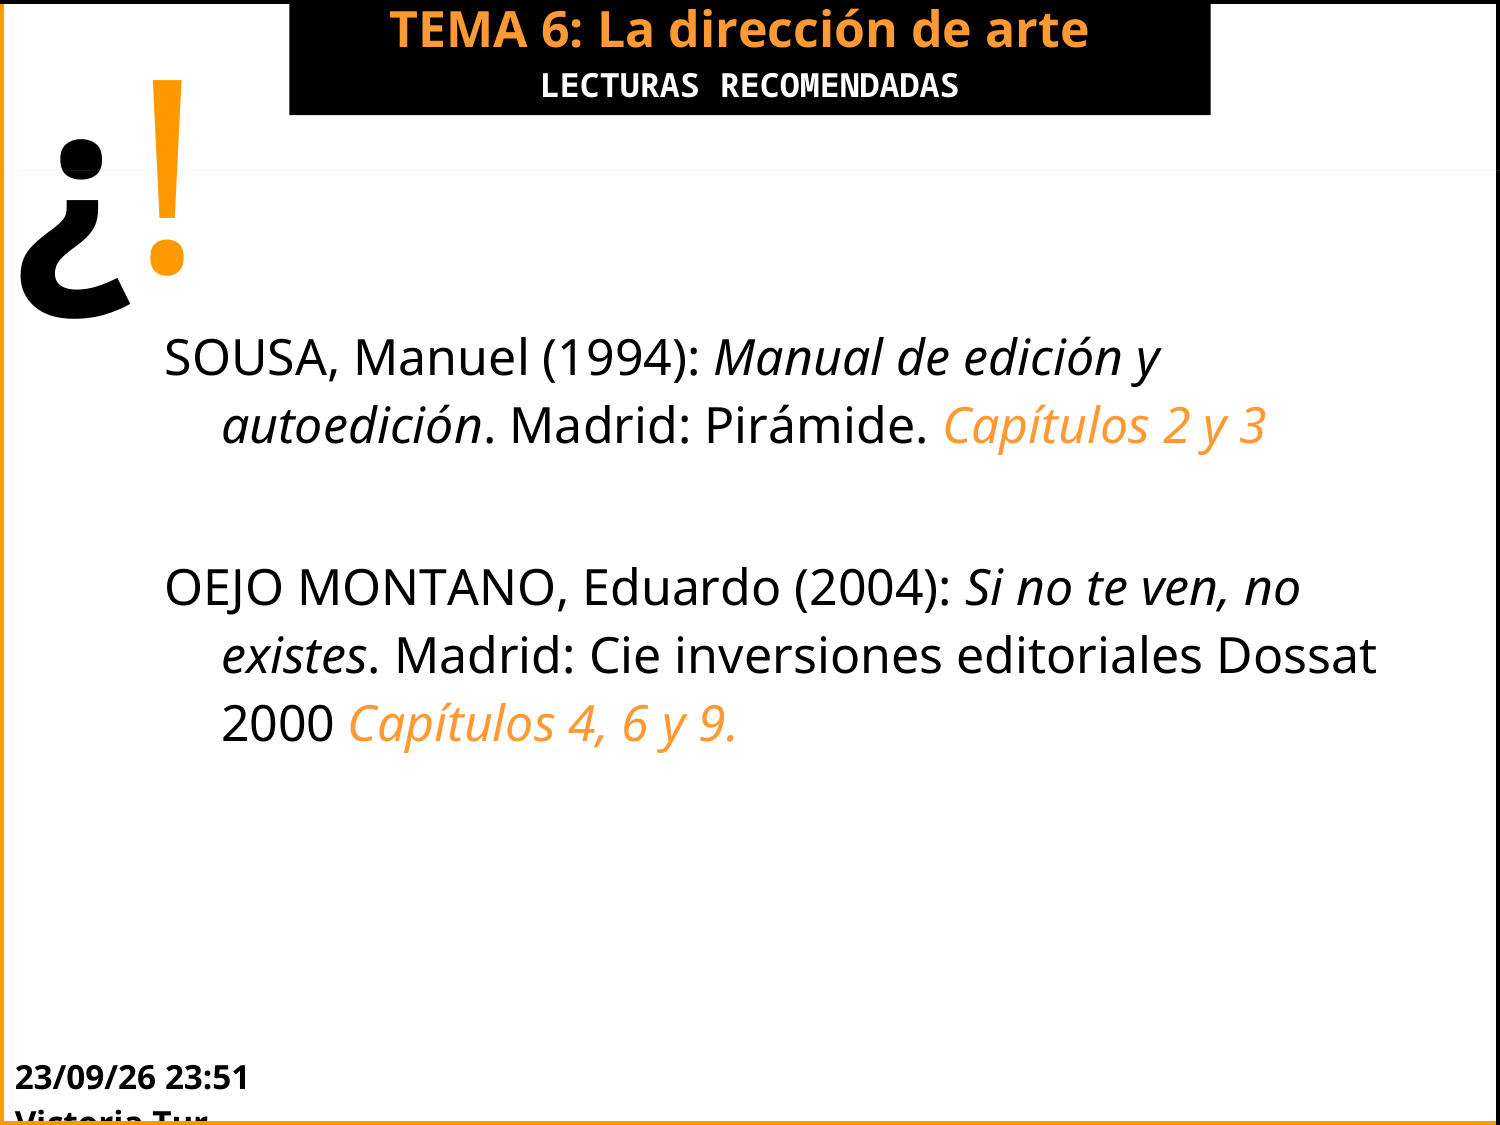

# SOUSA, Manuel (1994): Manual de edición y autoedición. Madrid: Pirámide. Capítulos 2 y 3
OEJO MONTANO, Eduardo (2004): Si no te ven, no existes. Madrid: Cie inversiones editoriales Dossat 2000 Capítulos 4, 6 y 9.